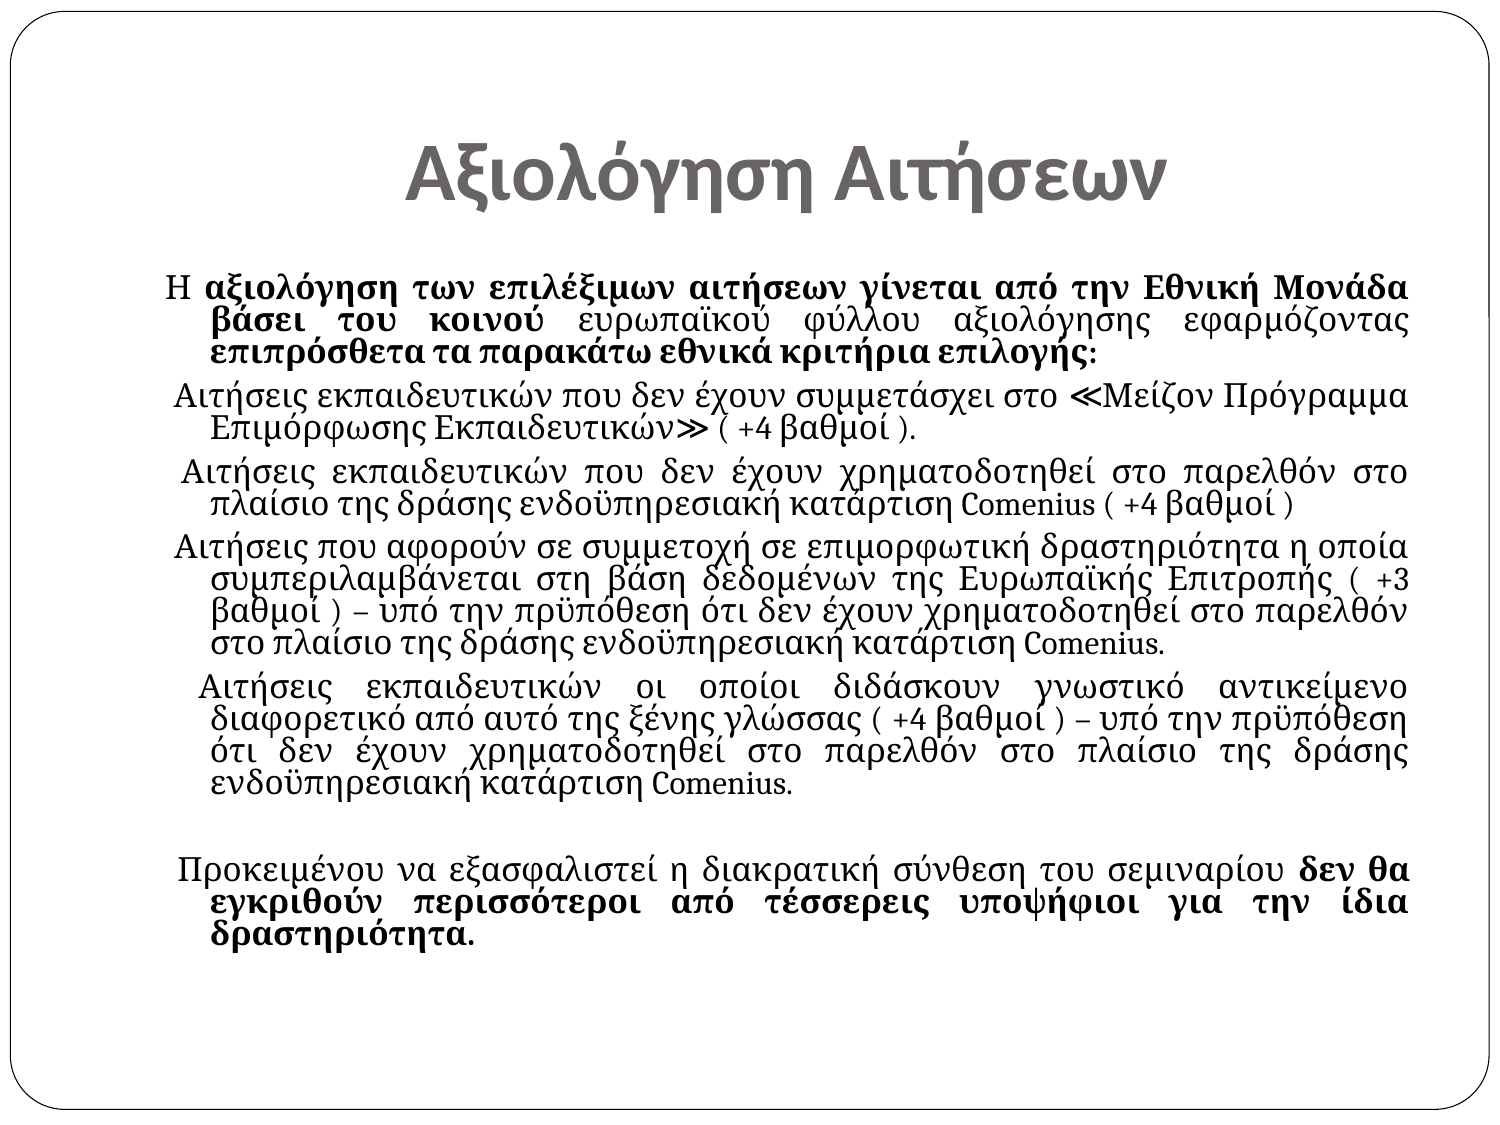

# Αξιολόγηση Αιτήσεων
Η αξιολόγηση των επιλέξιμων αιτήσεων γίνεται από την Εθνική Μονάδα βάσει του κοινού ευρωπαϊκού φύλλου αξιολόγησης εφαρμόζοντας επιπρόσθετα τα παρακάτω εθνικά κριτήρια επιλογής:
 Αιτήσεις εκπαιδευτικών που δεν έχουν συμμετάσχει στο ≪Μείζον Πρόγραμμα Επιμόρφωσης Εκπαιδευτικών≫ ( +4 βαθμοί ).
 Αιτήσεις εκπαιδευτικών που δεν έχουν χρηματοδοτηθεί στο παρελθόν στο πλαίσιο της δράσης ενδοϋπηρεσιακή κατάρτιση Comenius ( +4 βαθμοί )
 Αιτήσεις που αφορούν σε συμμετοχή σε επιμορφωτική δραστηριότητα η οποία συμπεριλαμβάνεται στη βάση δεδομένων της Ευρωπαϊκής Επιτροπής ( +3 βαθμοί ) – υπό την πρϋπόθεση ότι δεν έχουν χρηματοδοτηθεί στο παρελθόν στο πλαίσιο της δράσης ενδοϋπηρεσιακή κατάρτιση Comenius.
 Αιτήσεις εκπαιδευτικών οι οποίοι διδάσκουν γνωστικό αντικείμενο διαφορετικό από αυτό της ξένης γλώσσας ( +4 βαθμοί ) – υπό την πρϋπόθεση ότι δεν έχουν χρηματοδοτηθεί στο παρελθόν στο πλαίσιο της δράσης ενδοϋπηρεσιακή κατάρτιση Comenius.
 Προκειμένου να εξασφαλιστεί η διακρατική σύνθεση του σεμιναρίου δεν θα εγκριθούν περισσότεροι από τέσσερεις υποψήφιοι για την ίδια δραστηριότητα.